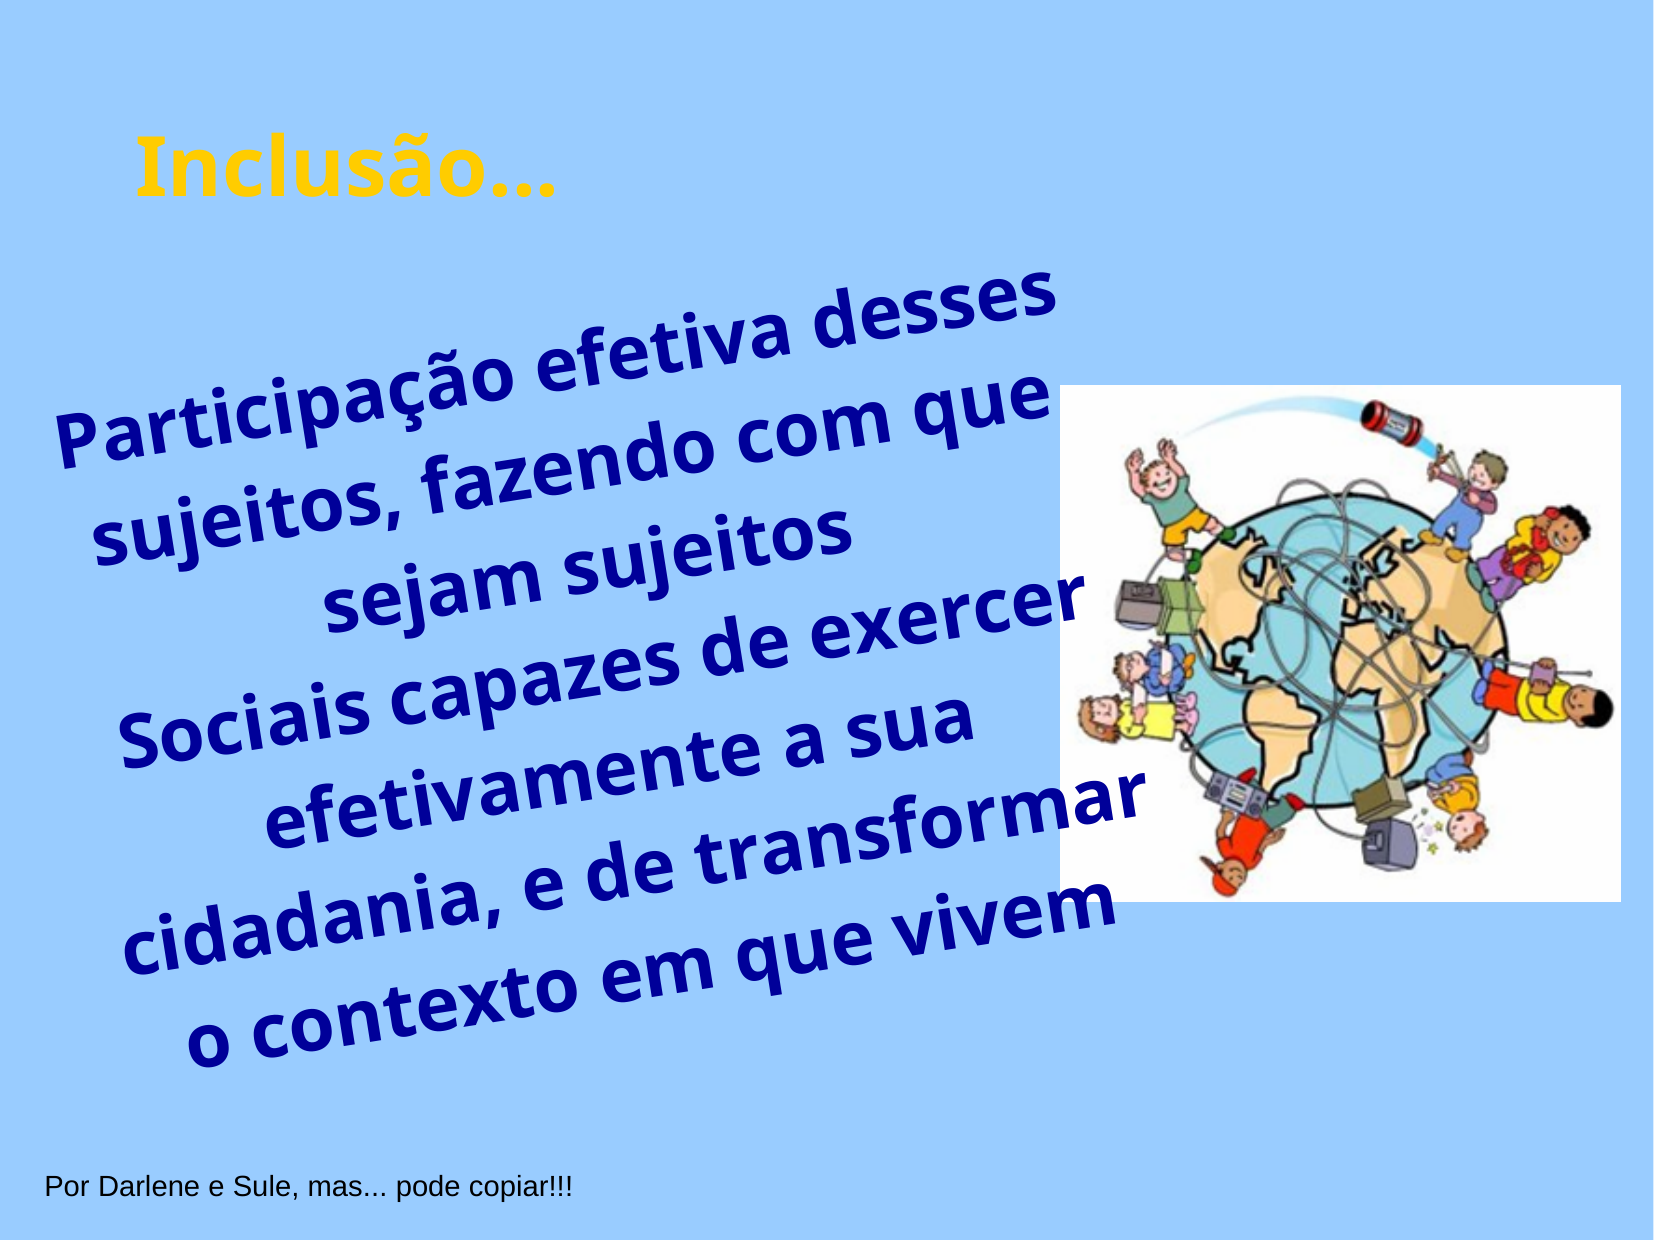

Inclusão...
Participação efetiva desses sujeitos, fazendo com que sejam sujeitos
Sociais capazes de exercer efetivamente a sua cidadania, e de transformar o contexto em que vivem
Por Darlene e Sule, mas... pode copiar!!!